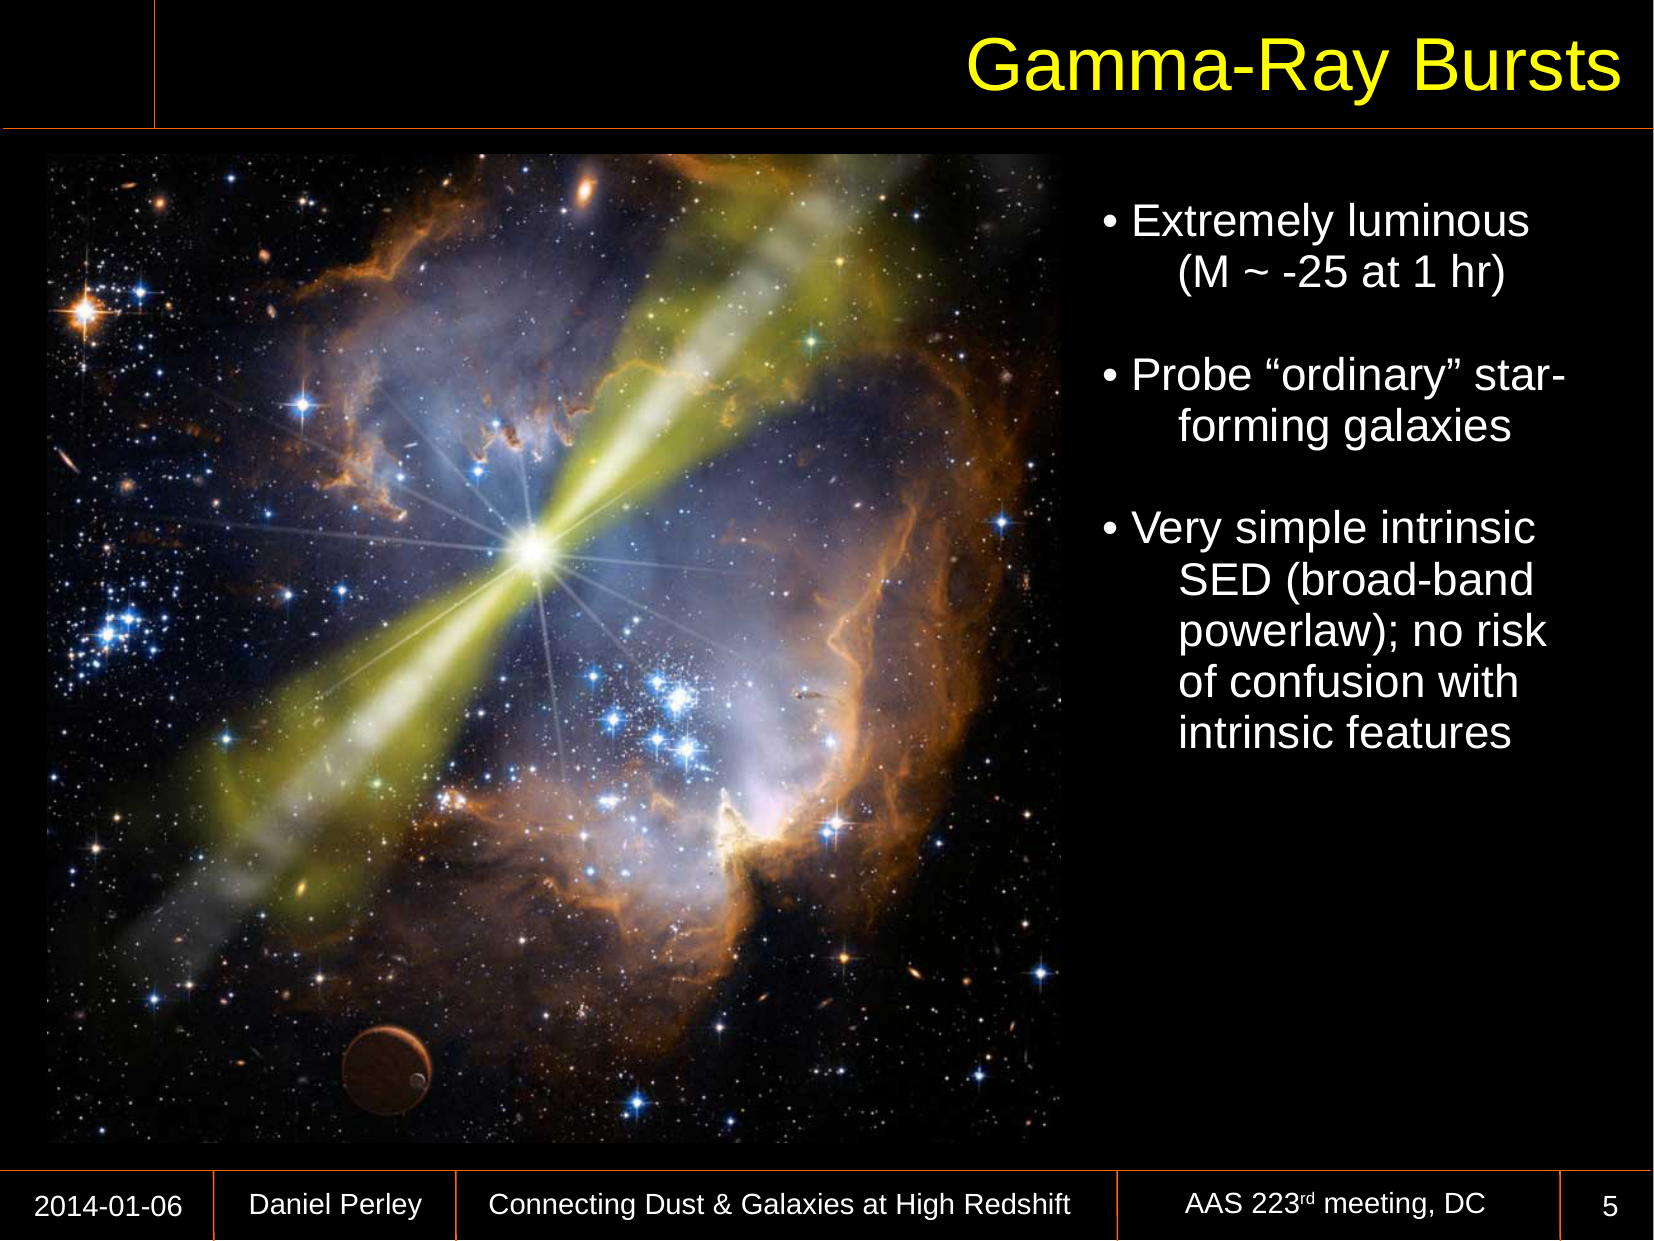

# Gamma-Ray Bursts
• Extremely luminous
	(M ~ -25 at 1 hr)
• Probe “ordinary” star-
 forming galaxies
• Very simple intrinsic
 SED (broad-band
 powerlaw); no risk
 of confusion with
 intrinsic features
2014-01-06
5